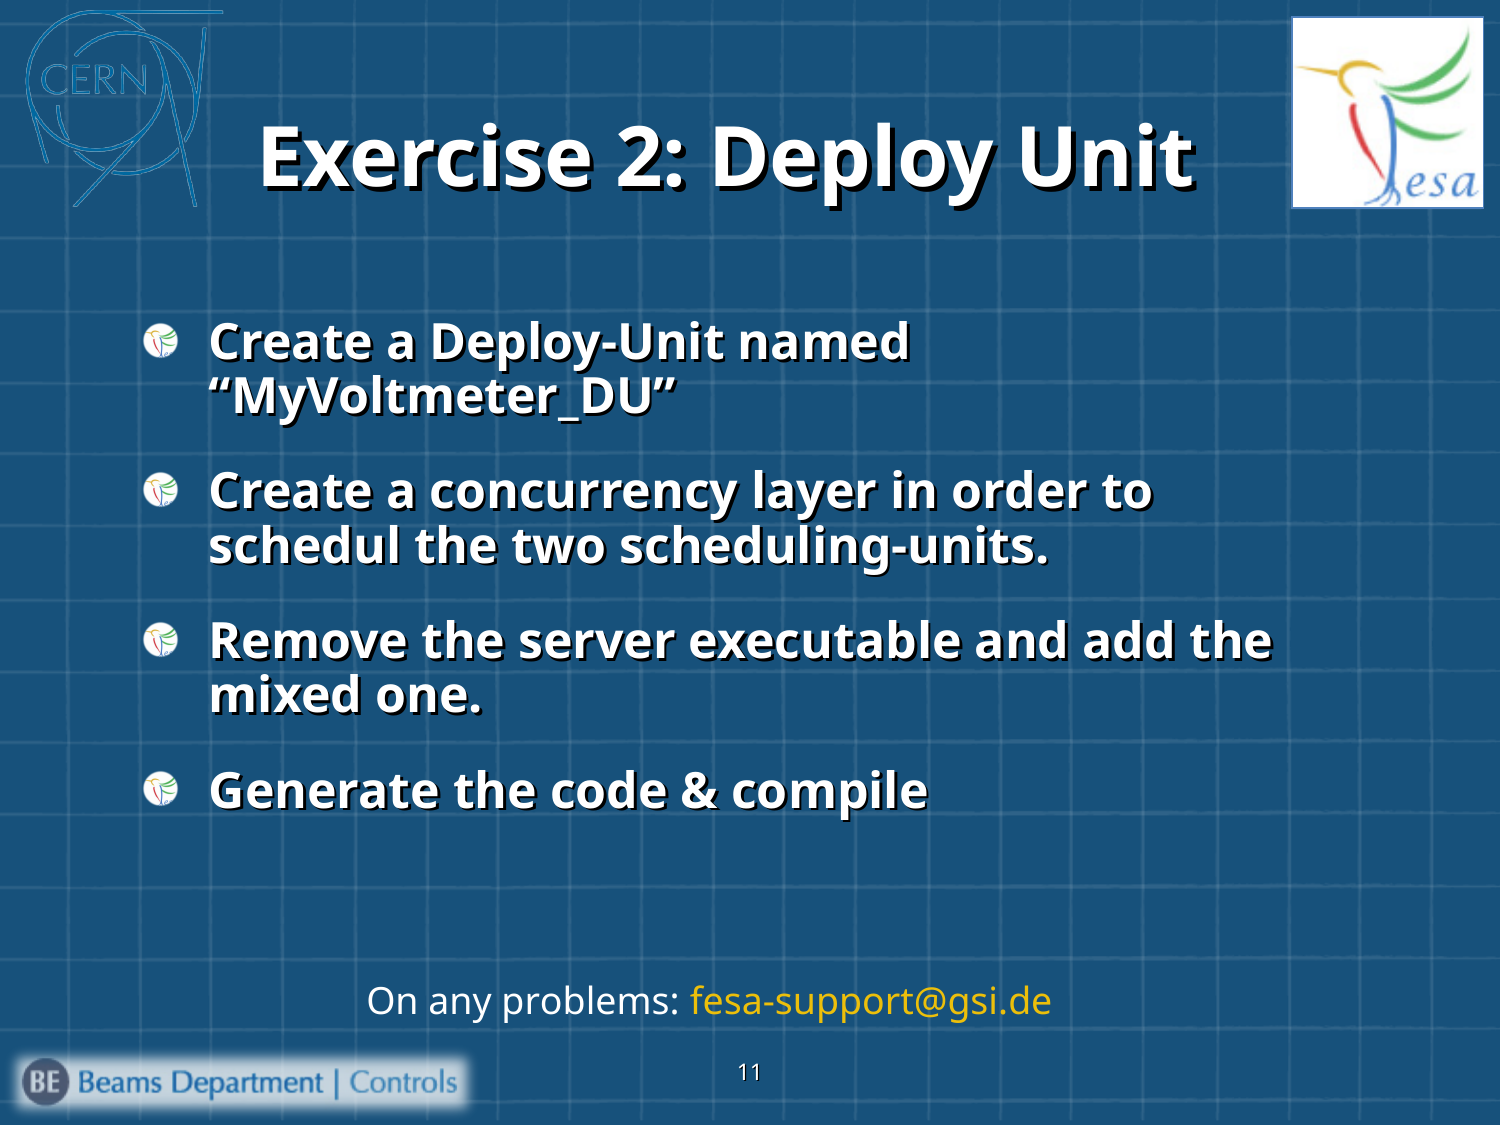

# Exercise 2: Deploy Unit
Create a Deploy-Unit named “MyVoltmeter_DU”
Create a concurrency layer in order to schedul the two scheduling-units.
Remove the server executable and add the mixed one.
Generate the code & compile
On any problems: fesa-support@gsi.de